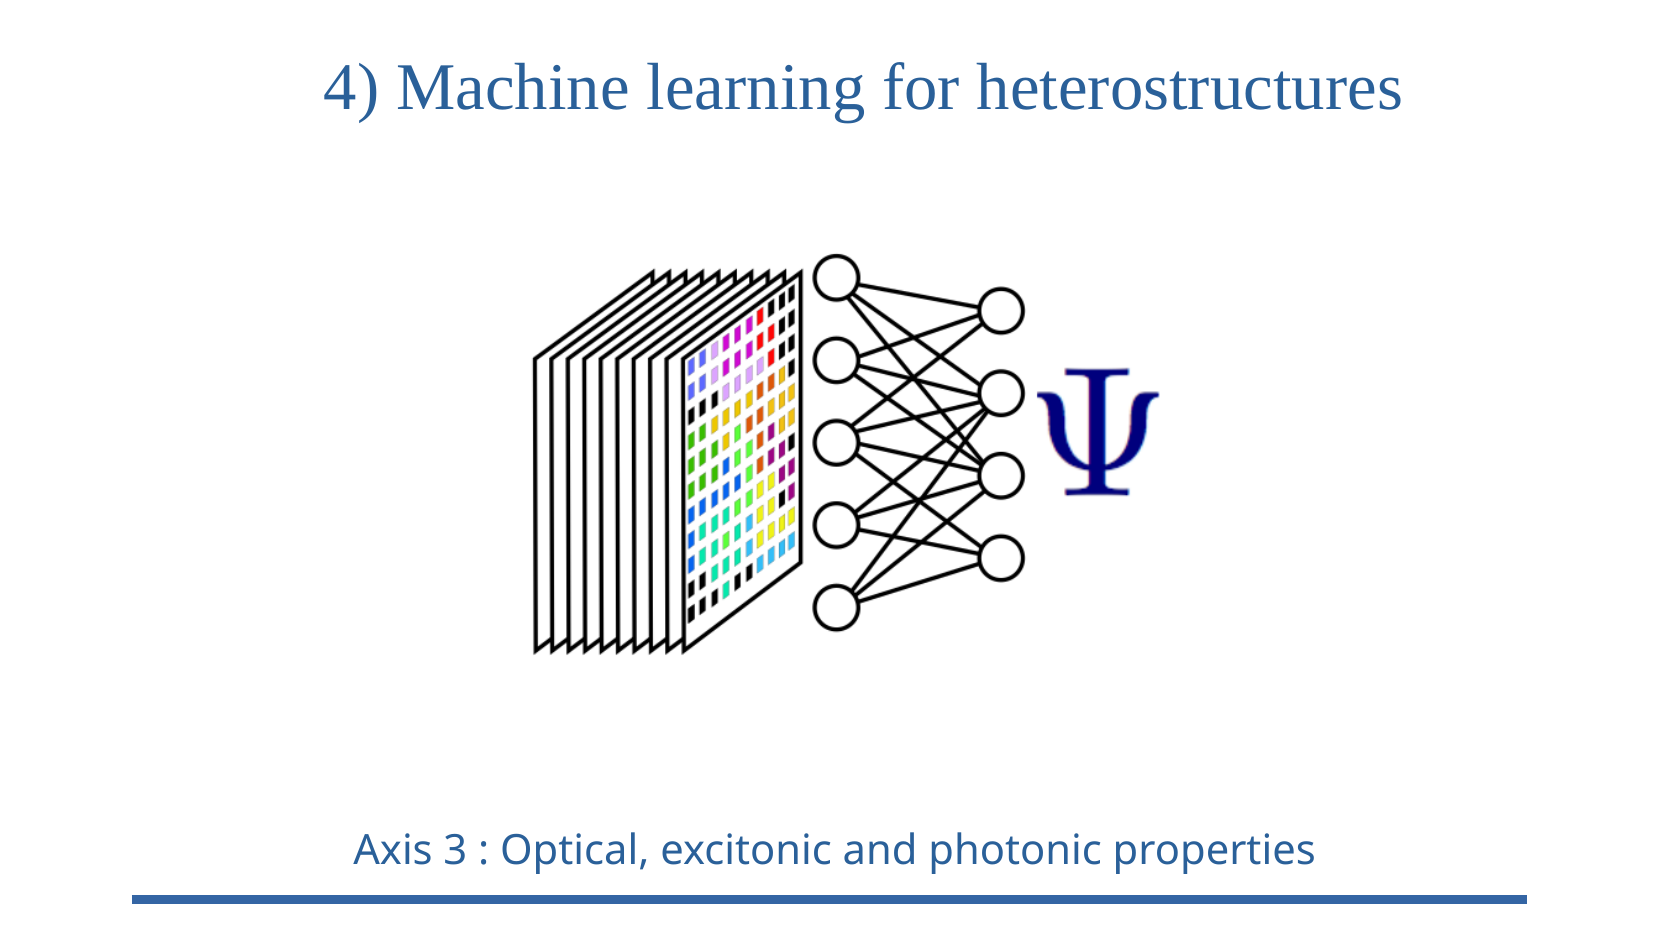

4) Machine learning for heterostructures
# Axis 3 : Optical, excitonic and photonic properties